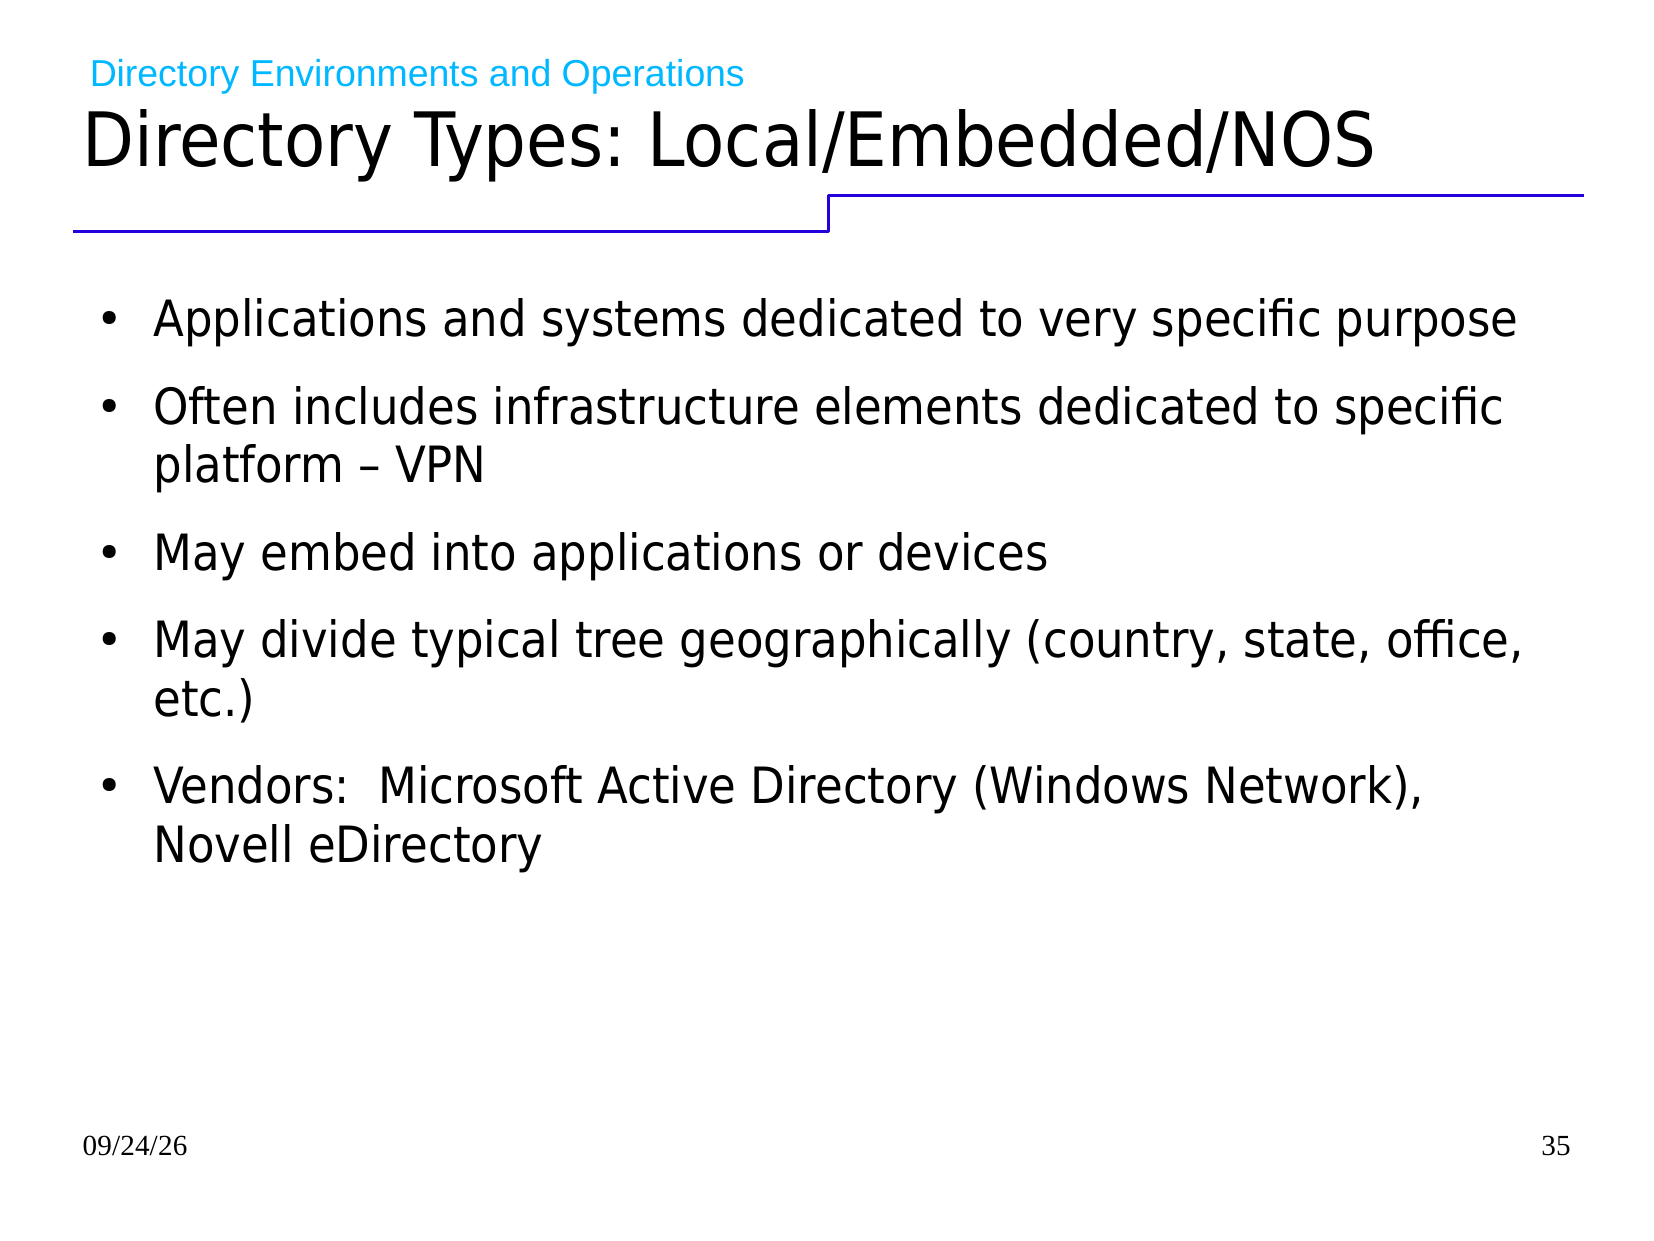

Directory Environments and Operations
# Directory Types: Local/Embedded/NOS
Applications and systems dedicated to very specific purpose
Often includes infrastructure elements dedicated to specific platform – VPN
May embed into applications or devices
May divide typical tree geographically (country, state, office, etc.)
Vendors: Microsoft Active Directory (Windows Network), Novell eDirectory
35